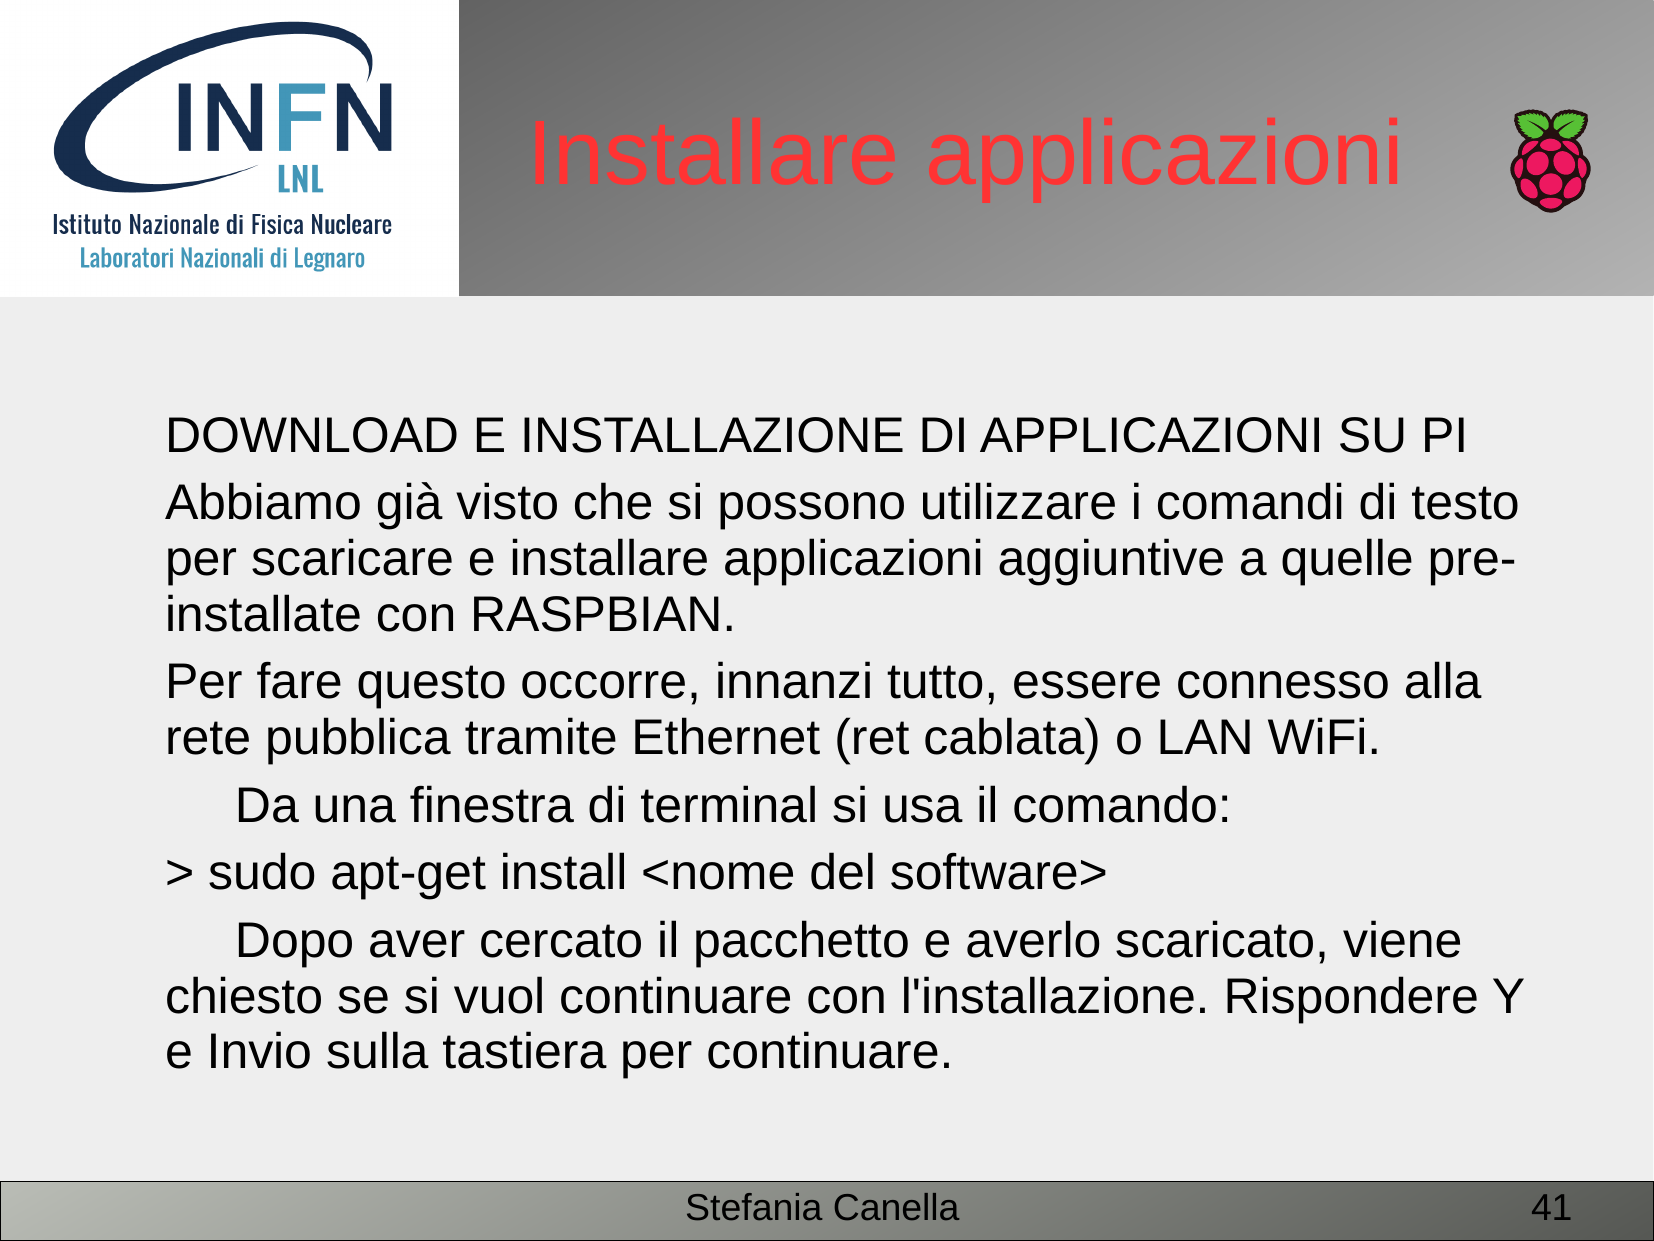

# Installare applicazioni
DOWNLOAD E INSTALLAZIONE DI APPLICAZIONI SU PI
Abbiamo già visto che si possono utilizzare i comandi di testo per scaricare e installare applicazioni aggiuntive a quelle pre-installate con RASPBIAN.
Per fare questo occorre, innanzi tutto, essere connesso alla rete pubblica tramite Ethernet (ret cablata) o LAN WiFi.
 Da una finestra di terminal si usa il comando:
> sudo apt-get install <nome del software>
 Dopo aver cercato il pacchetto e averlo scaricato, viene chiesto se si vuol continuare con l'installazione. Rispondere Y e Invio sulla tastiera per continuare.
Stefania Canella